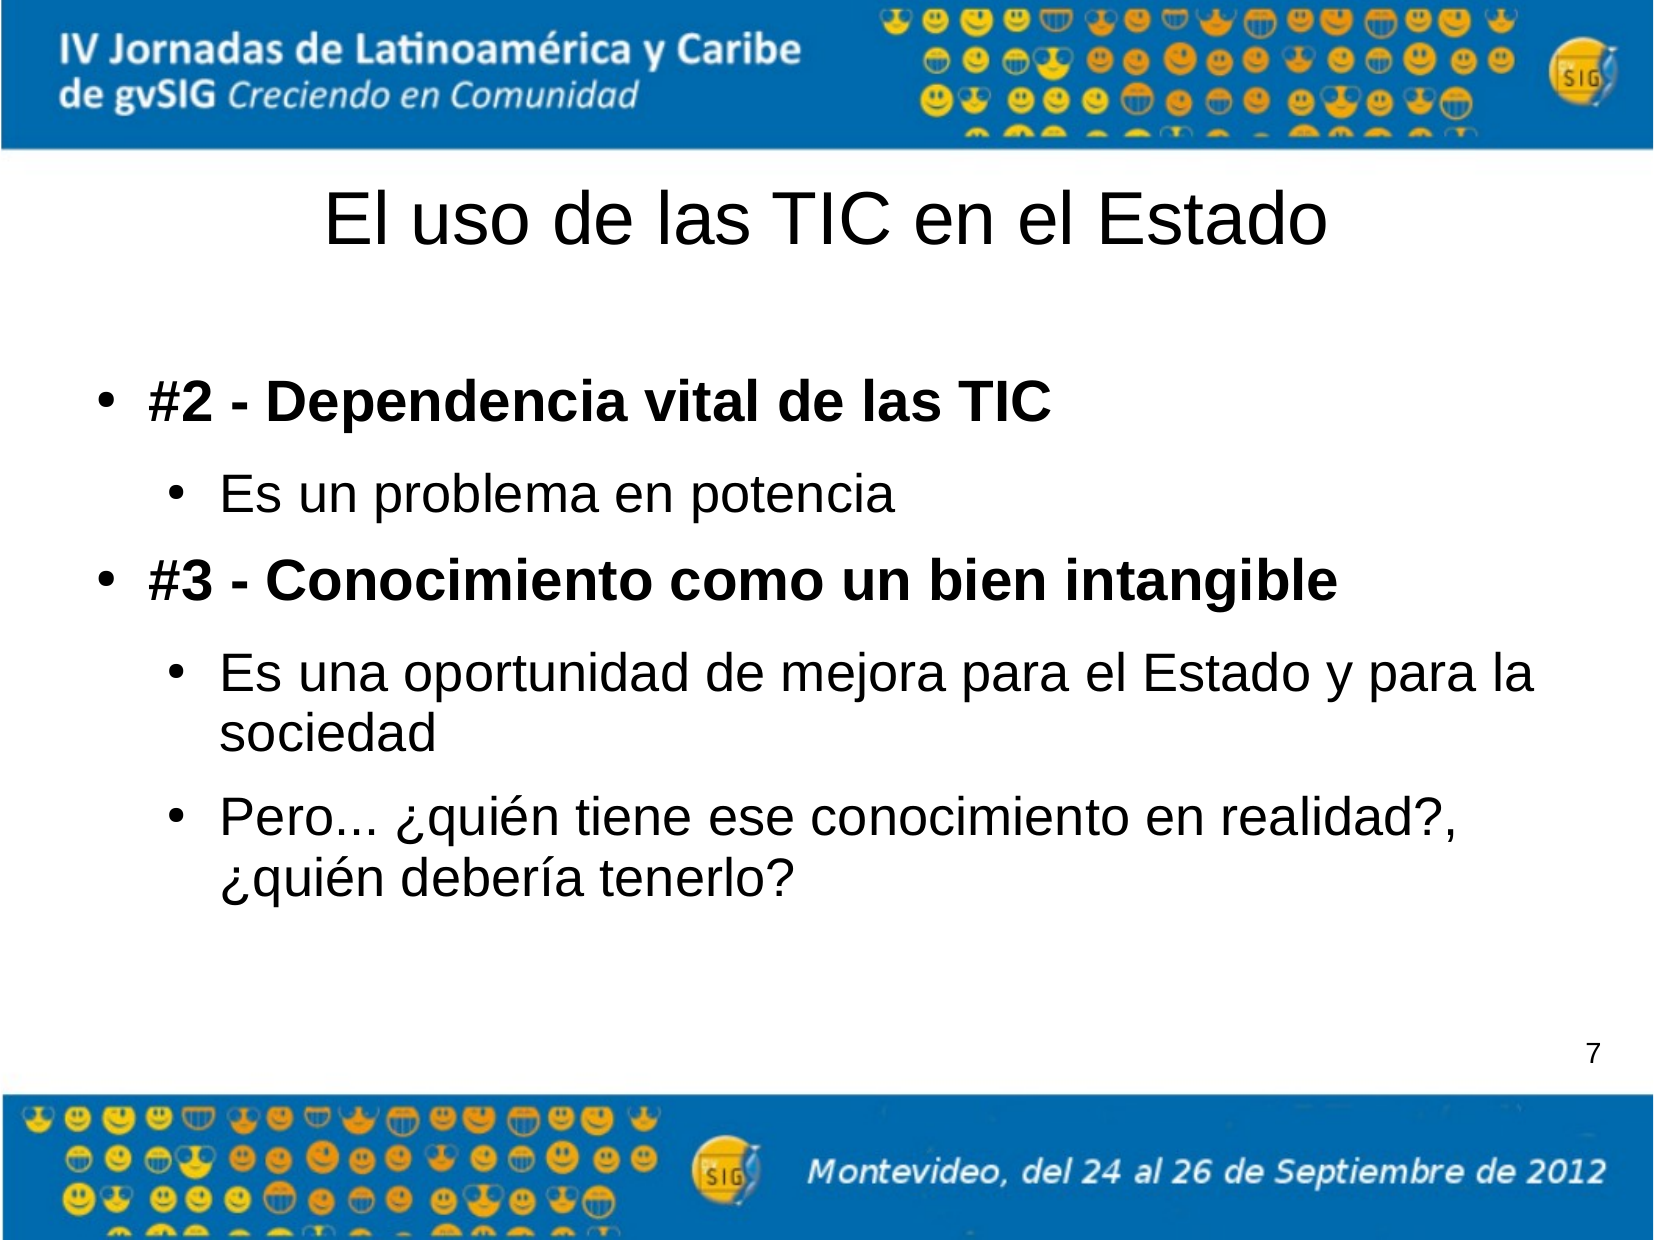

# El uso de las TIC en el Estado
#2 - Dependencia vital de las TIC
Es un problema en potencia
#3 - Conocimiento como un bien intangible
Es una oportunidad de mejora para el Estado y para la sociedad
Pero... ¿quién tiene ese conocimiento en realidad?, ¿quién debería tenerlo?
7